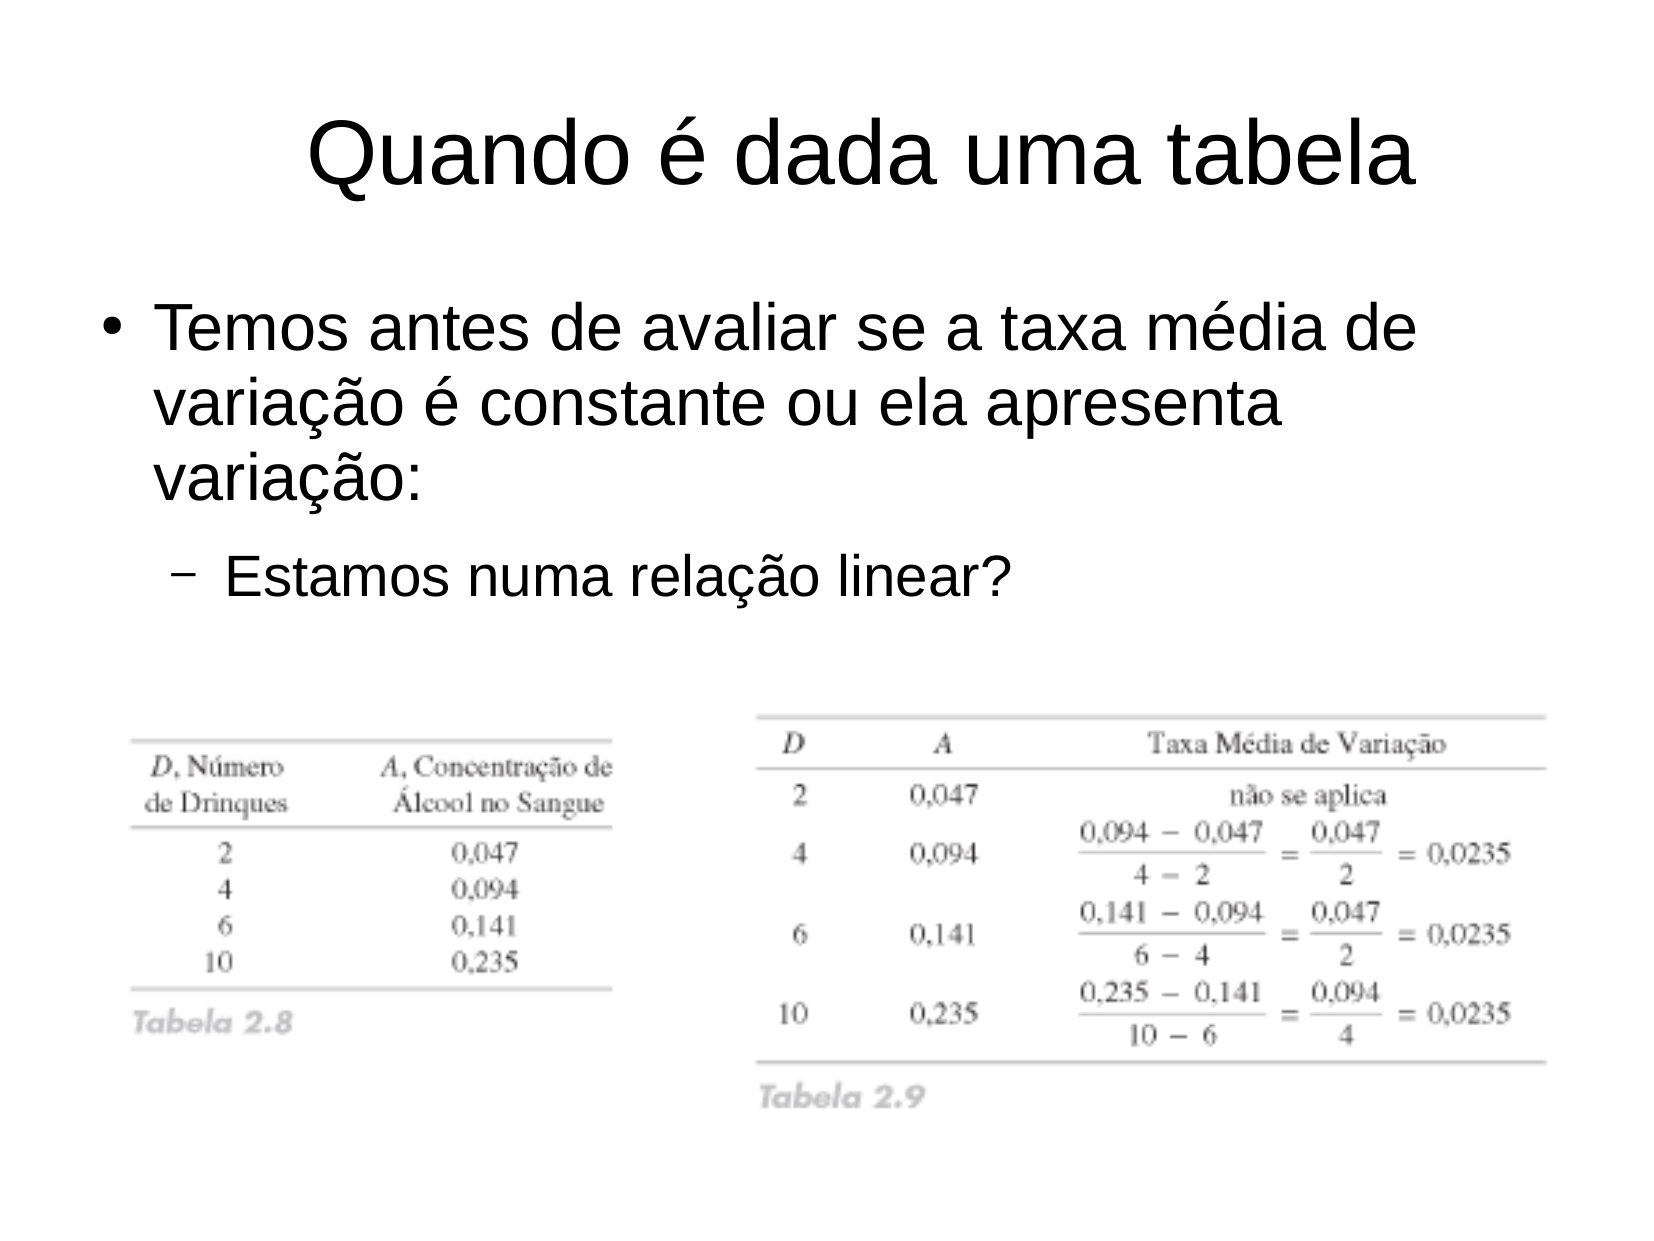

# Quando é dada uma tabela
Temos antes de avaliar se a taxa média de variação é constante ou ela apresenta variação:
Estamos numa relação linear?